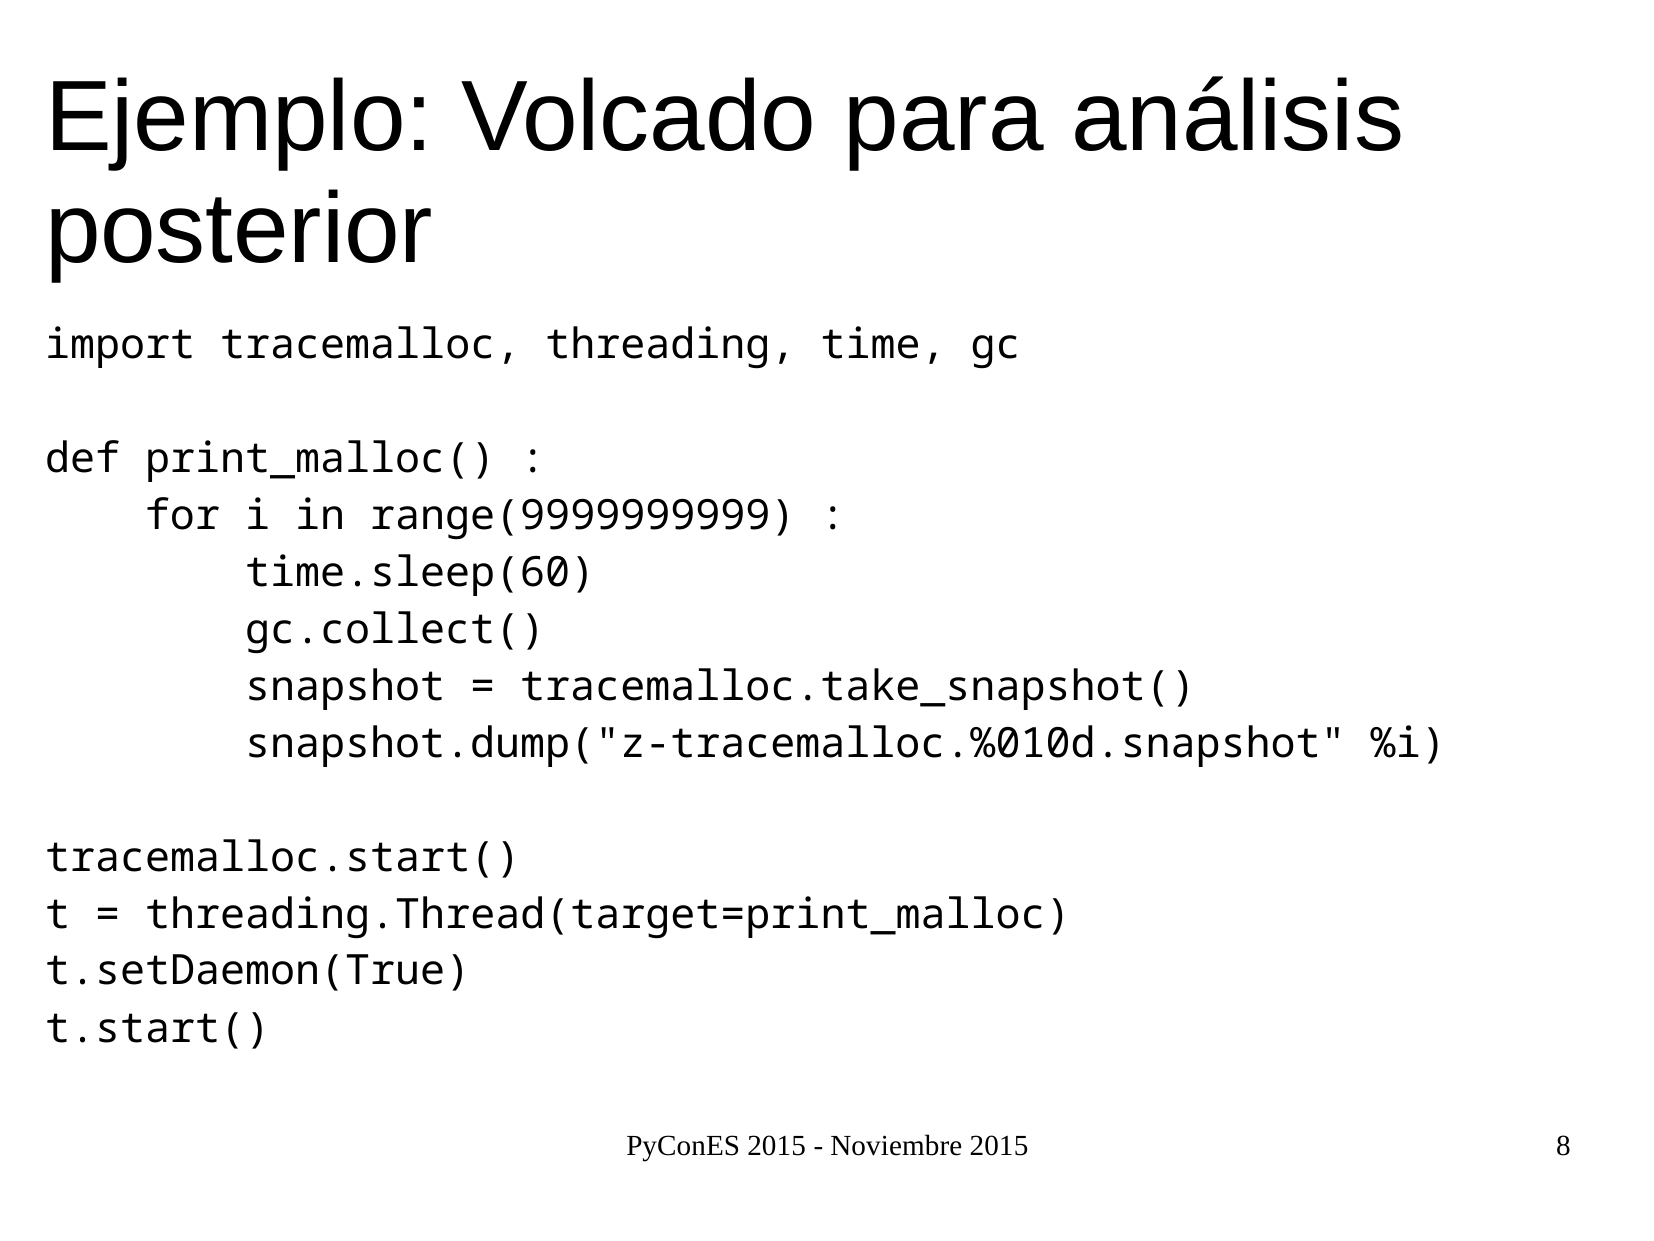

# Ejemplo: Volcado para análisis posterior
import tracemalloc, threading, time, gc
def print_malloc() :
 for i in range(9999999999) :
 time.sleep(60)
 gc.collect()
 snapshot = tracemalloc.take_snapshot()
 snapshot.dump("z-tracemalloc.%010d.snapshot" %i)
tracemalloc.start()
t = threading.Thread(target=print_malloc)
t.setDaemon(True)
t.start()
PyConES 2015 - Noviembre 2015
8